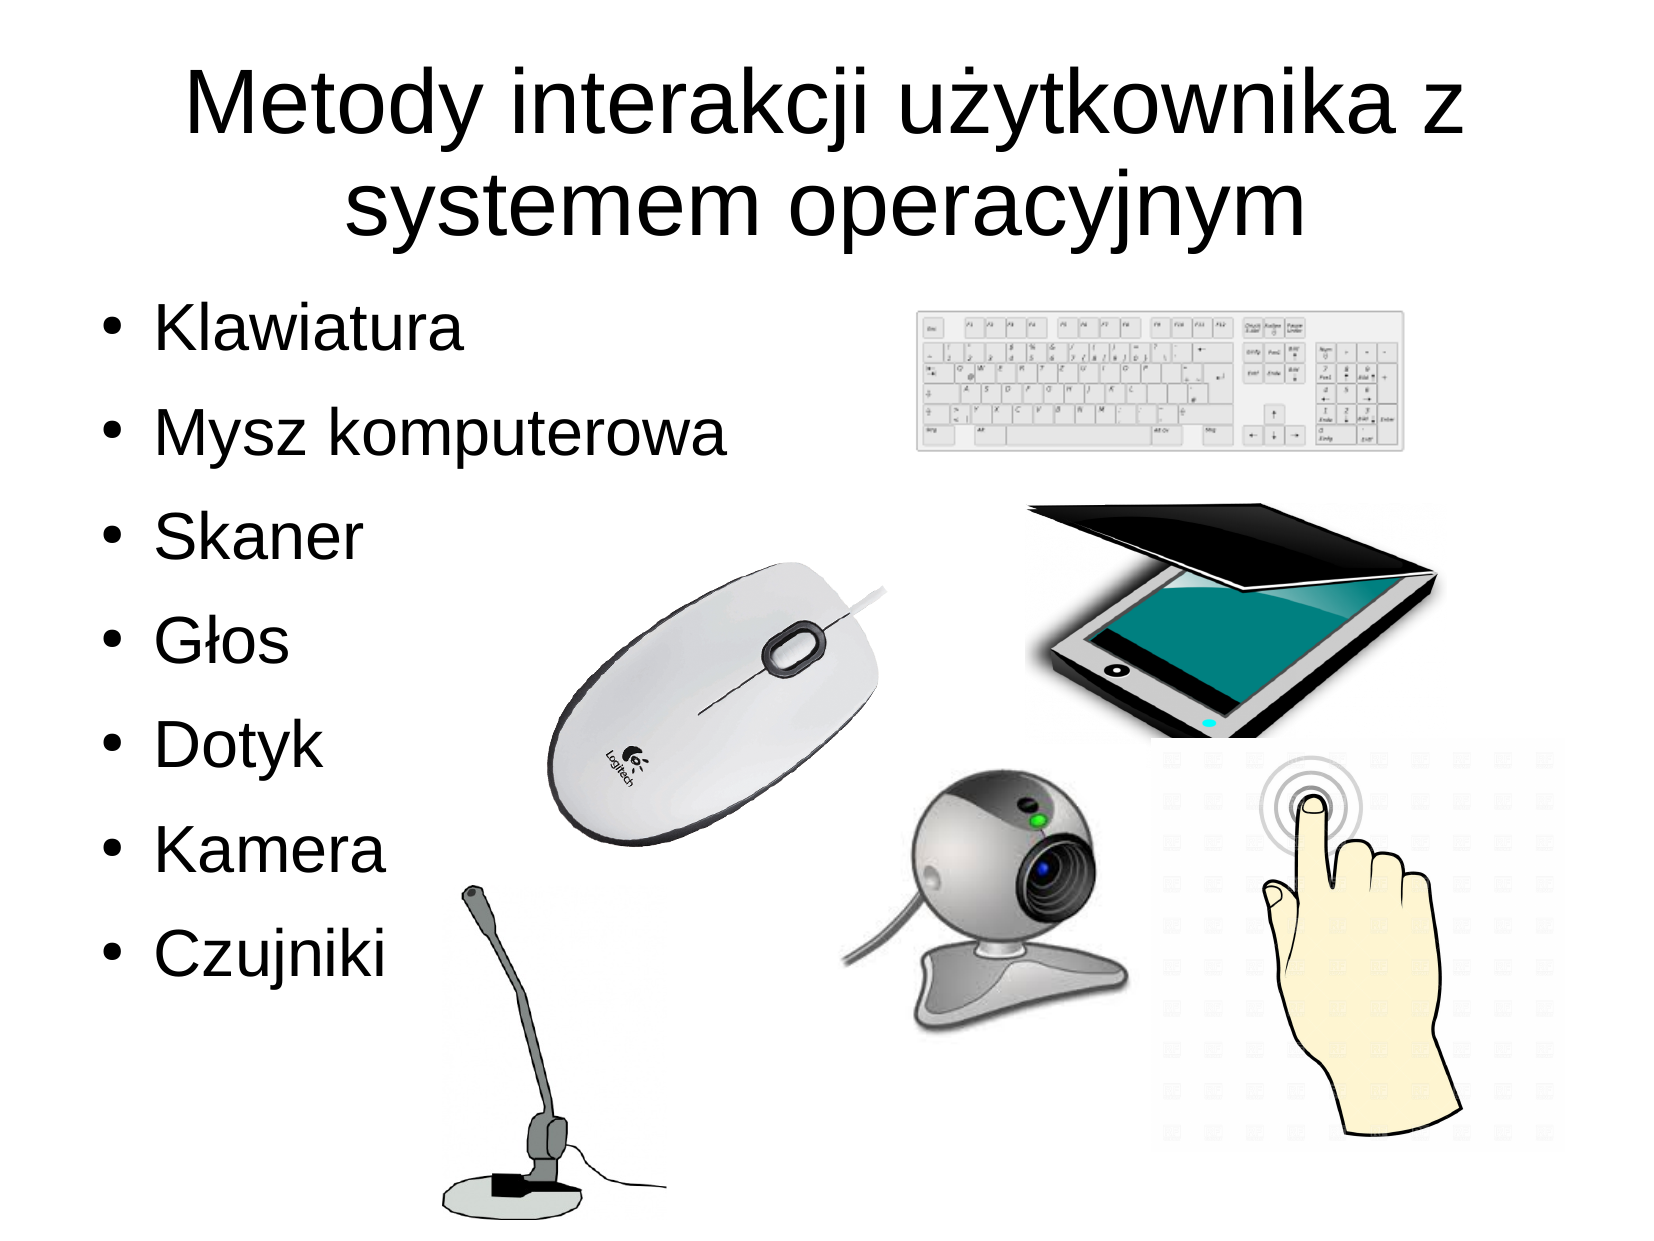

# Metody interakcji użytkownika z systemem operacyjnym
Klawiatura
Mysz komputerowa
Skaner
Głos
Dotyk
Kamera
Czujniki